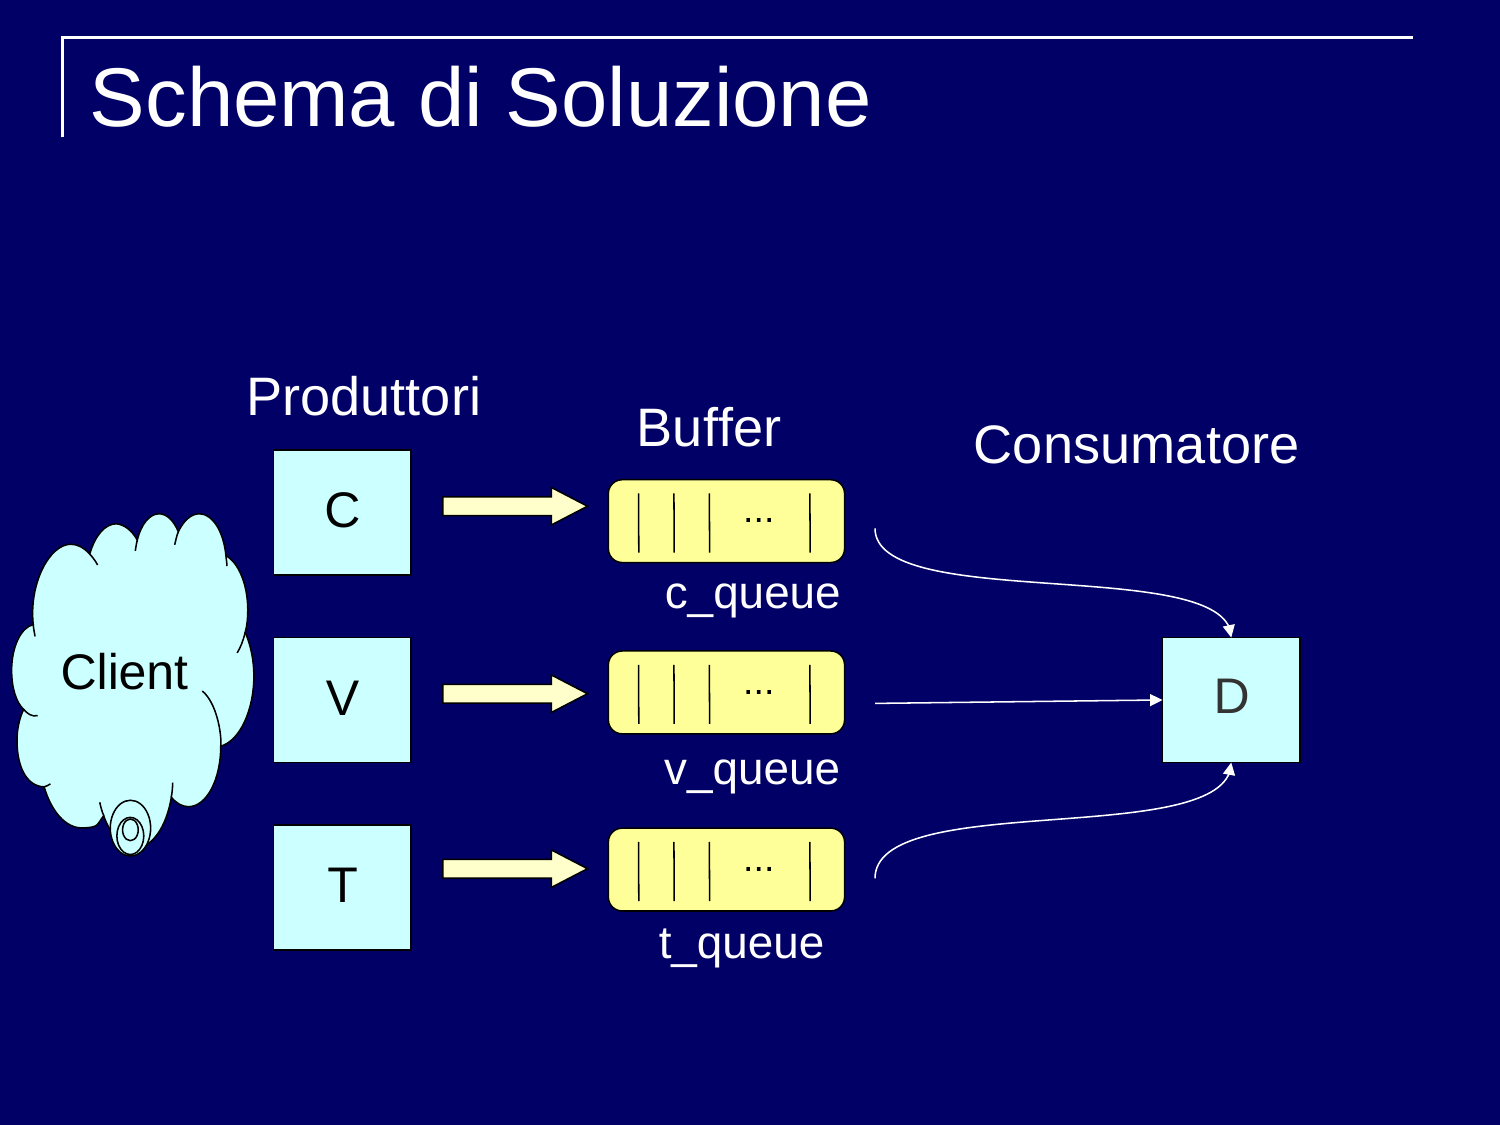

# Schema di Soluzione
Produttori
Buffer
Consumatore
C
...
Client
c_queue
V
...
D
v_queue
T
...
t_queue